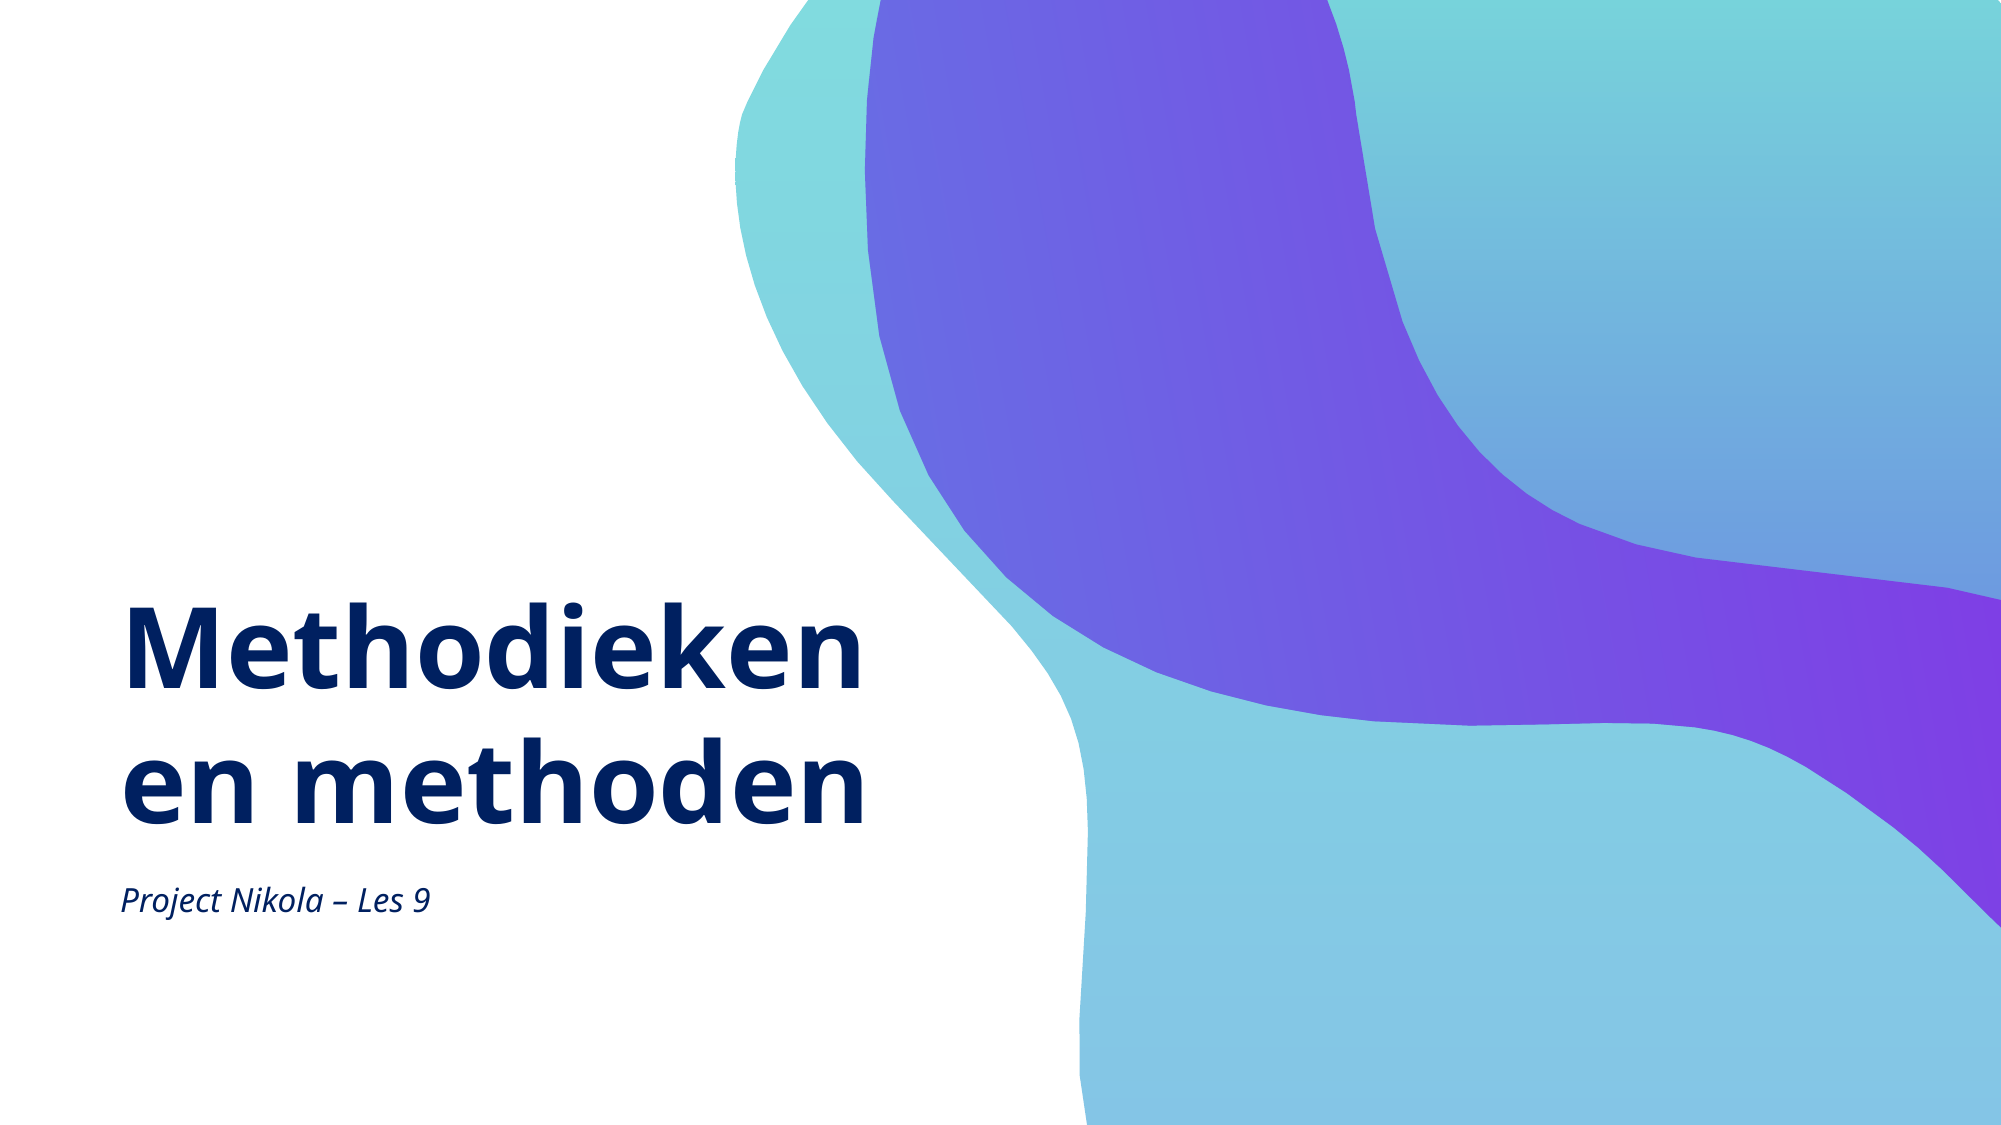

# Personeelszaken, dia 1
Methodieken en methoden
Project Nikola – Les 9